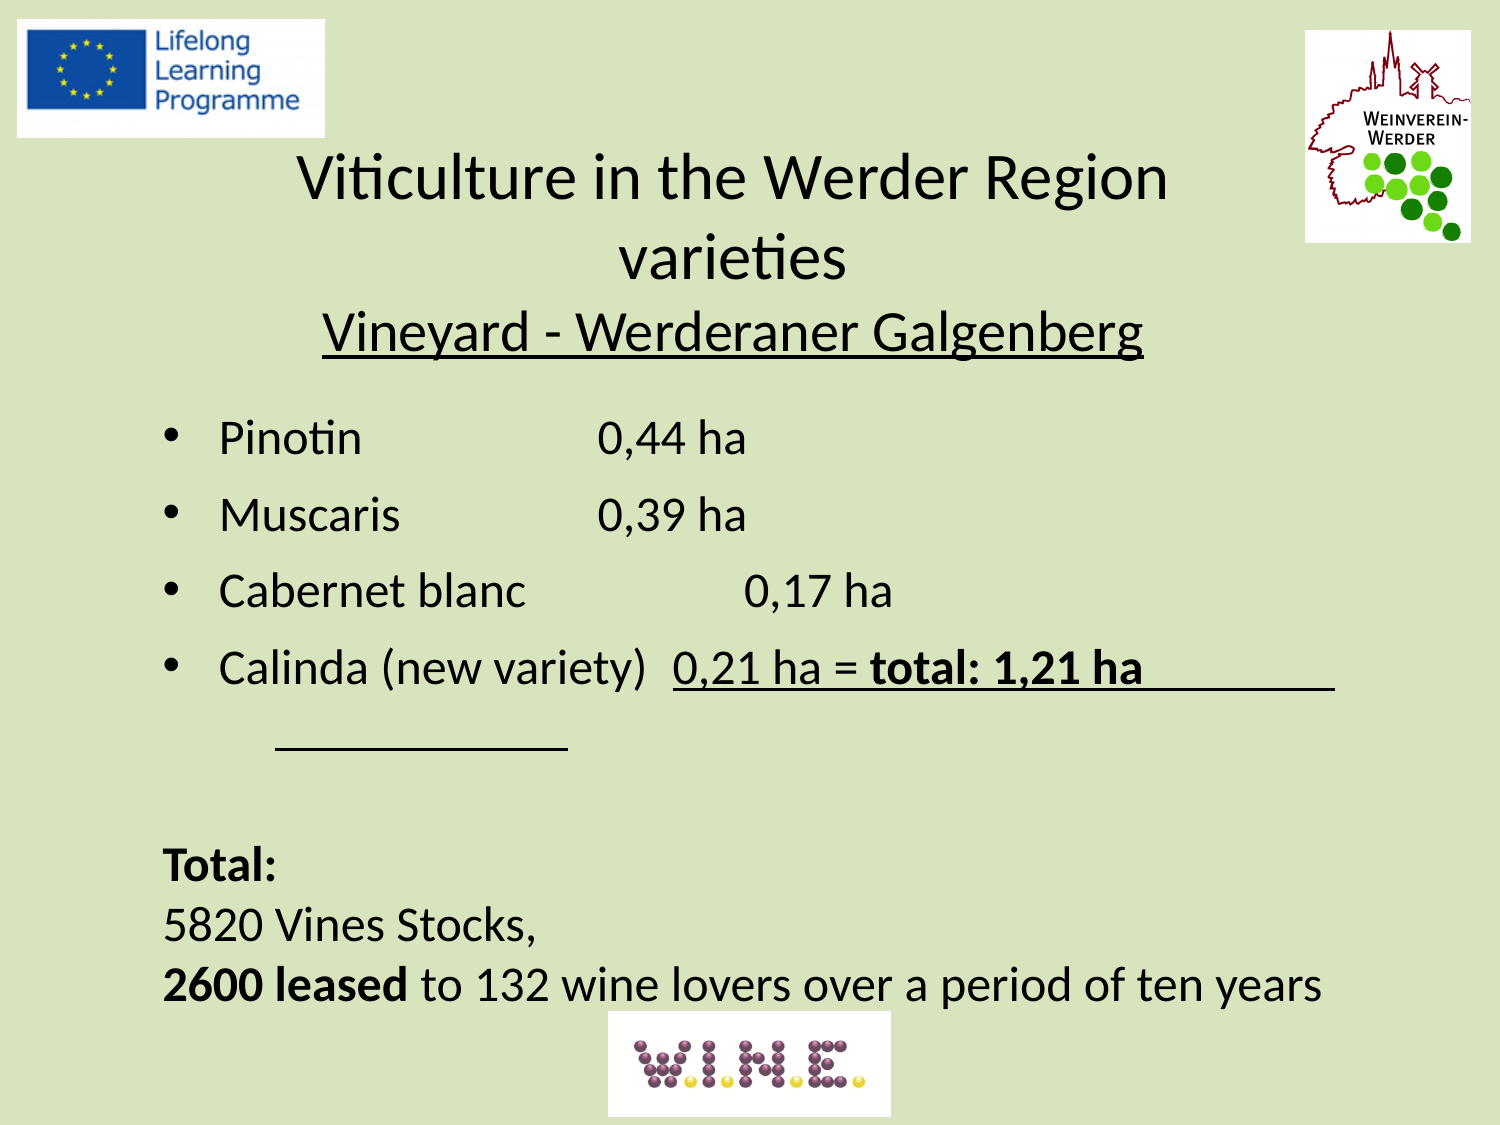

Viticulture in the Werder Region
varieties
Vineyard - Werderaner Galgenberg
Pinotin			 0,44 ha
Muscaris			 0,39 ha
Cabernet blanc	 0,17 ha
Calinda (new variety)	 0,21 ha = total: 1,21 ha
Total:
5820 Vines Stocks,
2600 leased to 132 wine lovers over a period of ten years